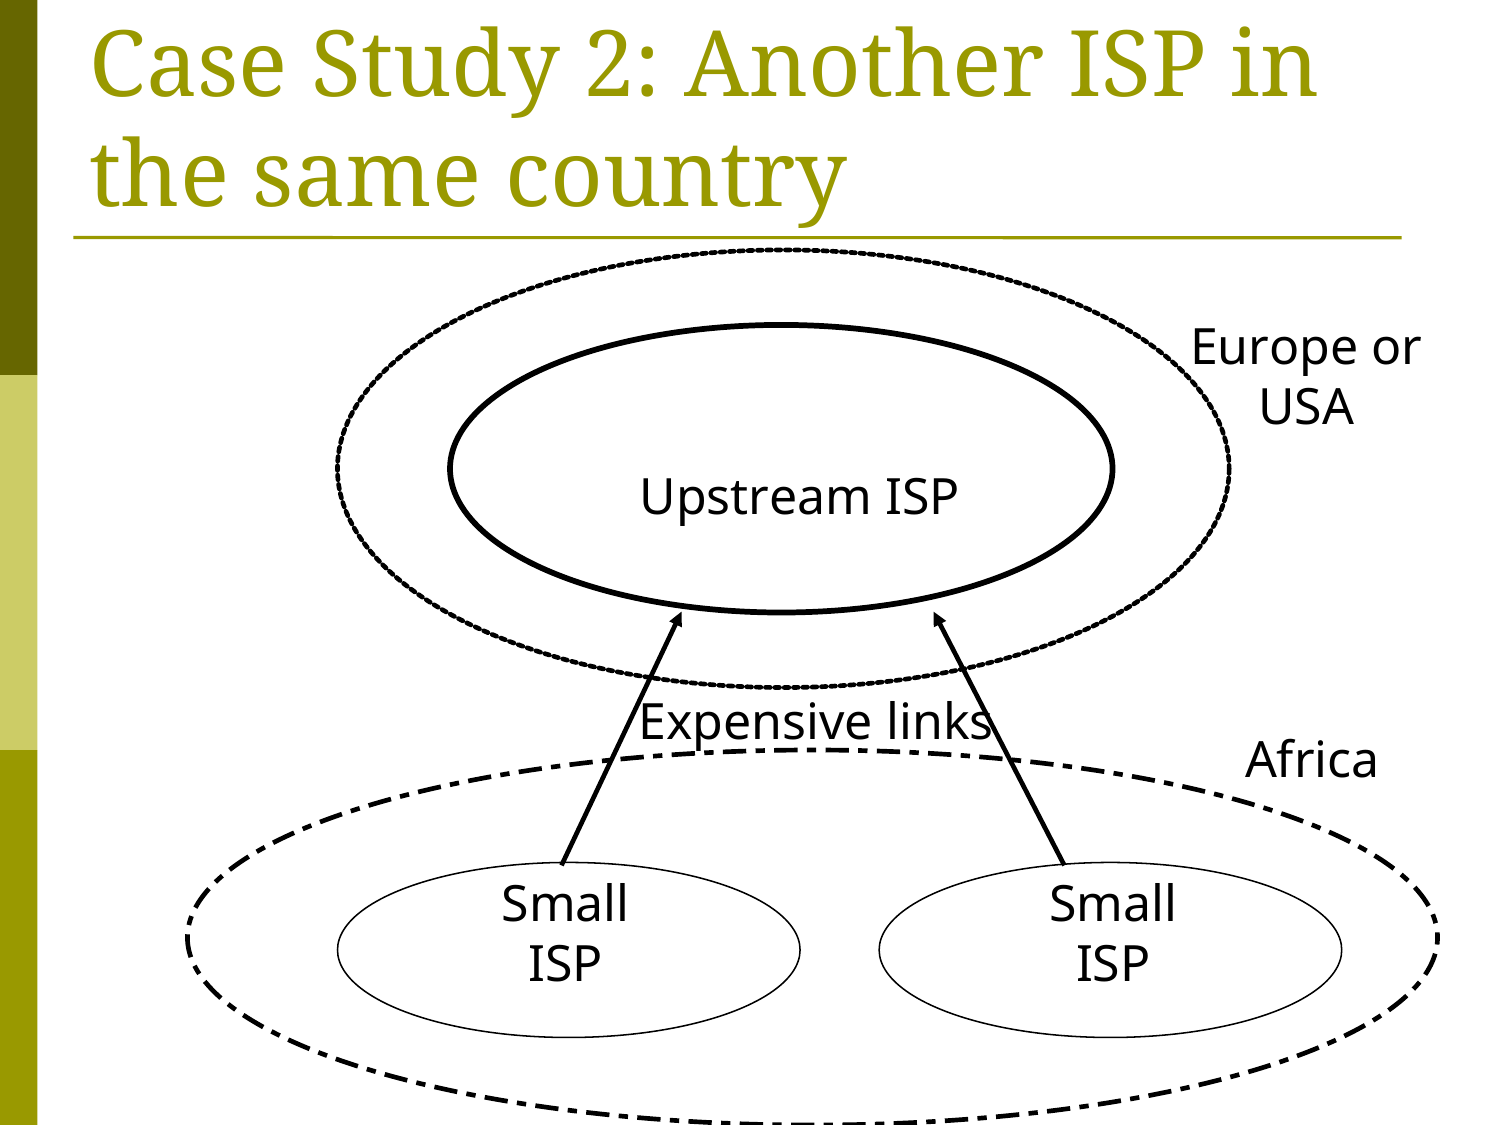

# Case Study 2: Another ISP in the same country
Europe or USA
Upstream ISP
Expensive links
Africa
Small ISP
Small ISP